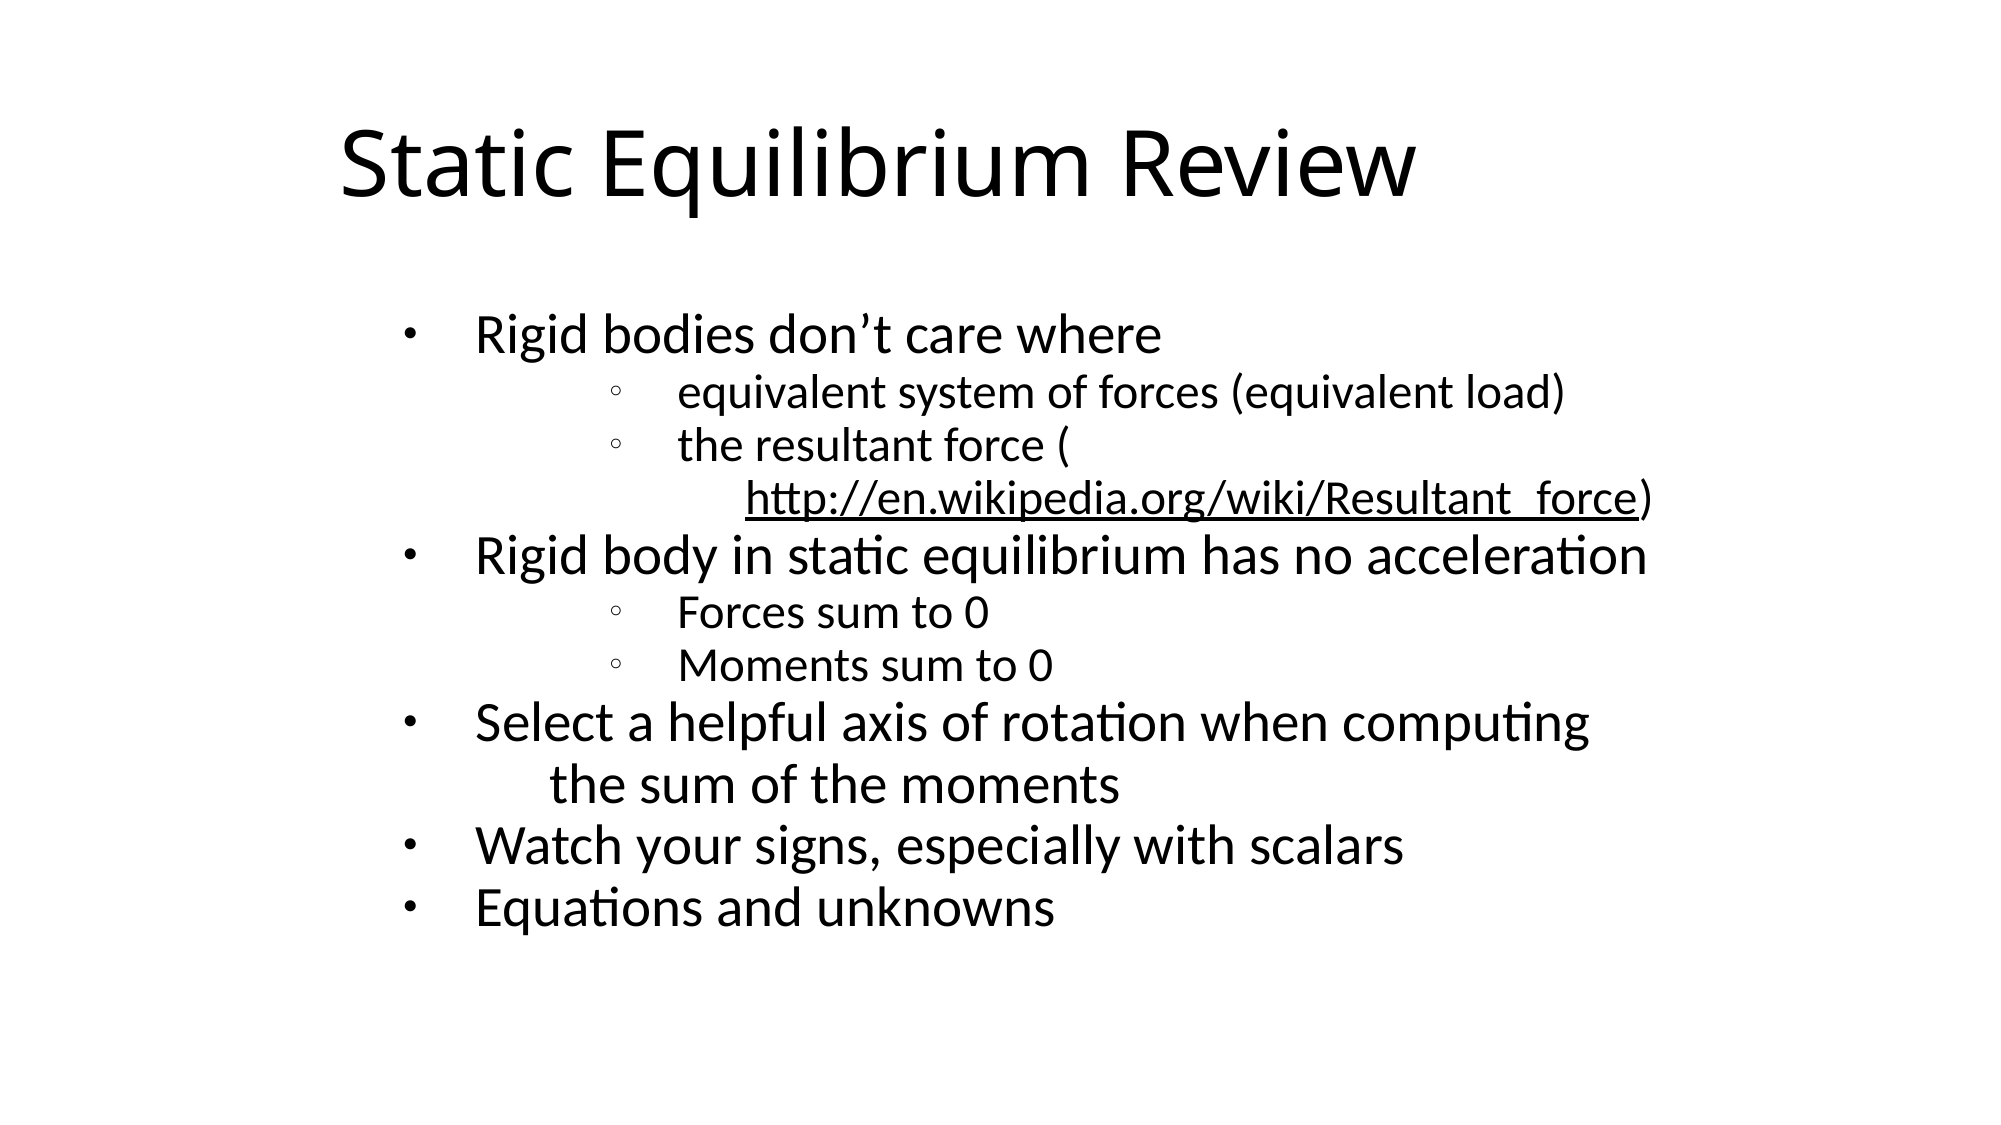

# Static Equilibrium Review
Rigid bodies don’t care where
equivalent system of forces (equivalent load)
the resultant force (http://en.wikipedia.org/wiki/Resultant_force)
Rigid body in static equilibrium has no acceleration
Forces sum to 0
Moments sum to 0
Select a helpful axis of rotation when computing the sum of the moments
Watch your signs, especially with scalars
Equations and unknowns